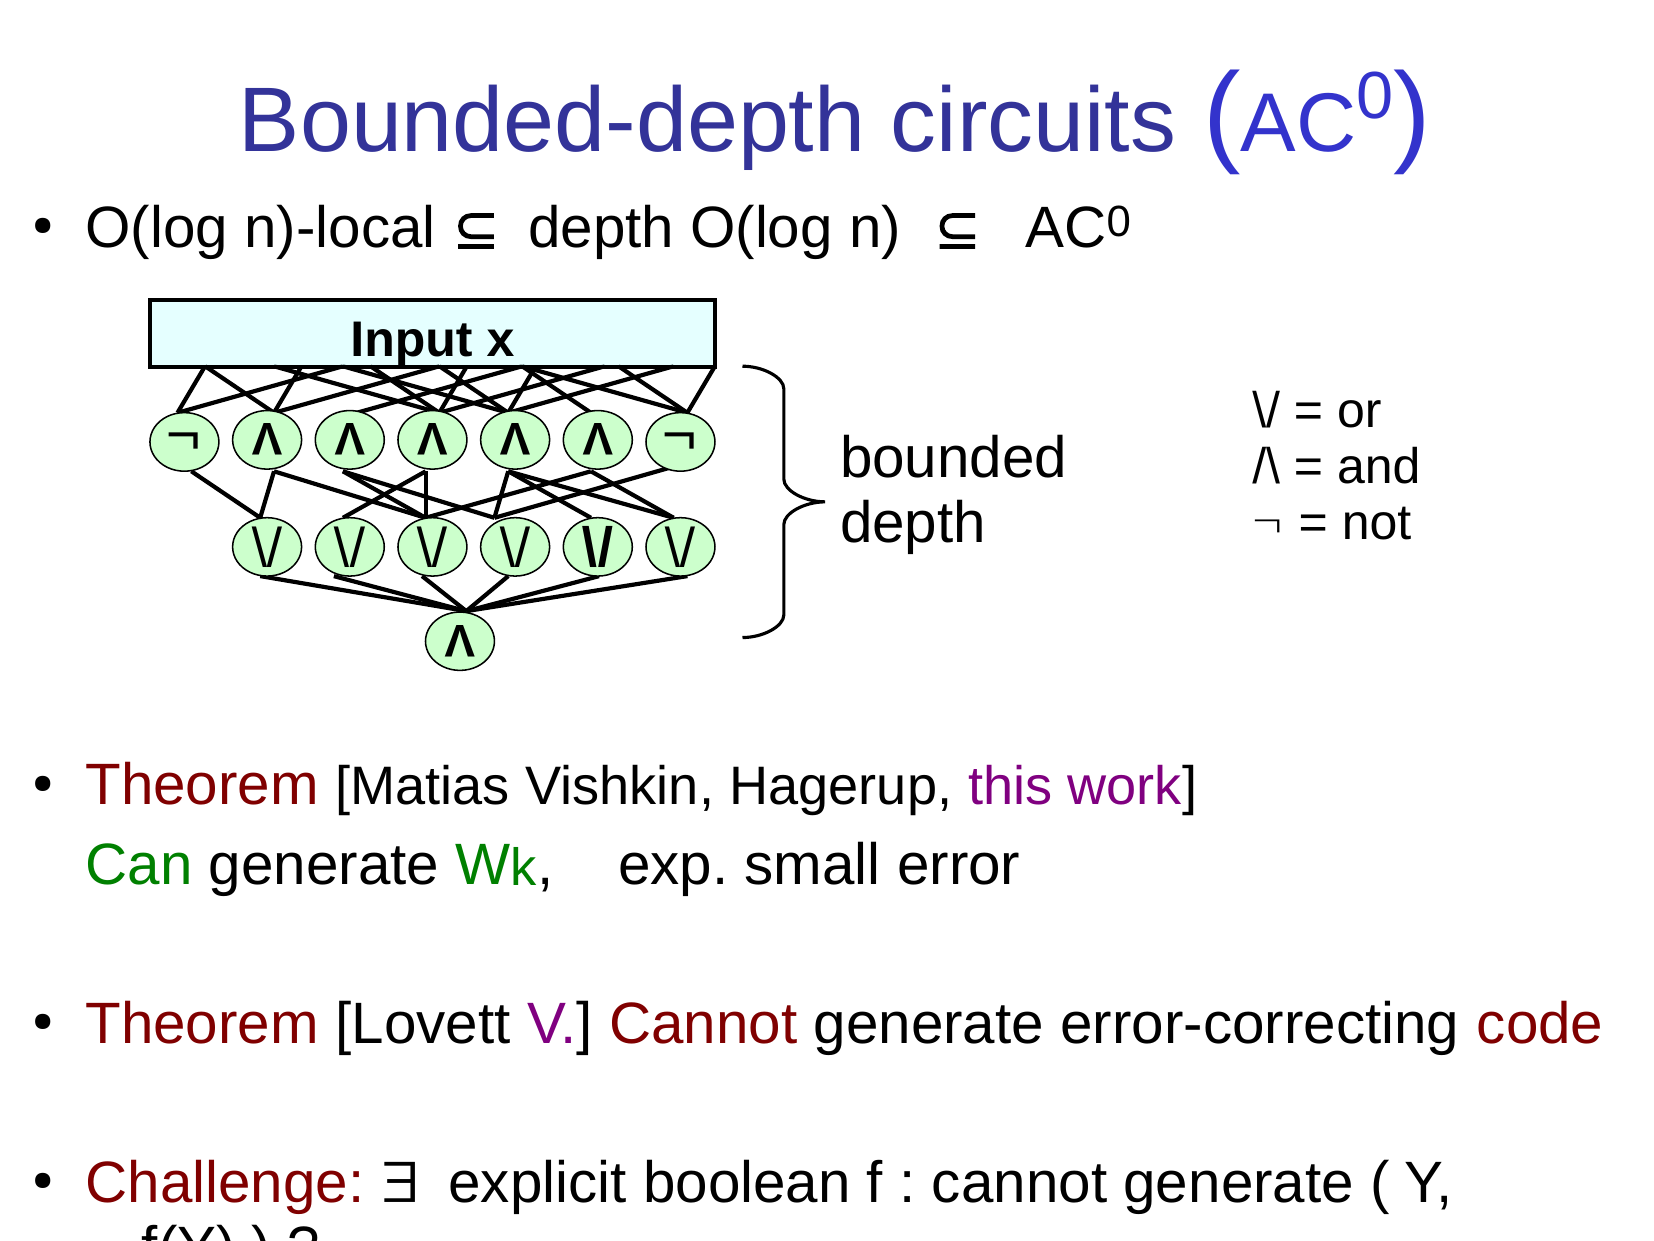

Bounded-depth circuits (AC0)
# O(log n)-local  depth O(log n)  AC0
Theorem [Matias Vishkin, Hagerup, this work]
Can generate Wk, exp. small error
Theorem [Lovett V.] Cannot generate error-correcting code
Challenge:  explicit boolean f : cannot generate ( Y, f(Y) ) ?
Input x
\/ = or
/\ = and
 = not
V
V
V
V
V


bounded
depth
/\
/\
/\
/\
/\
/\
V